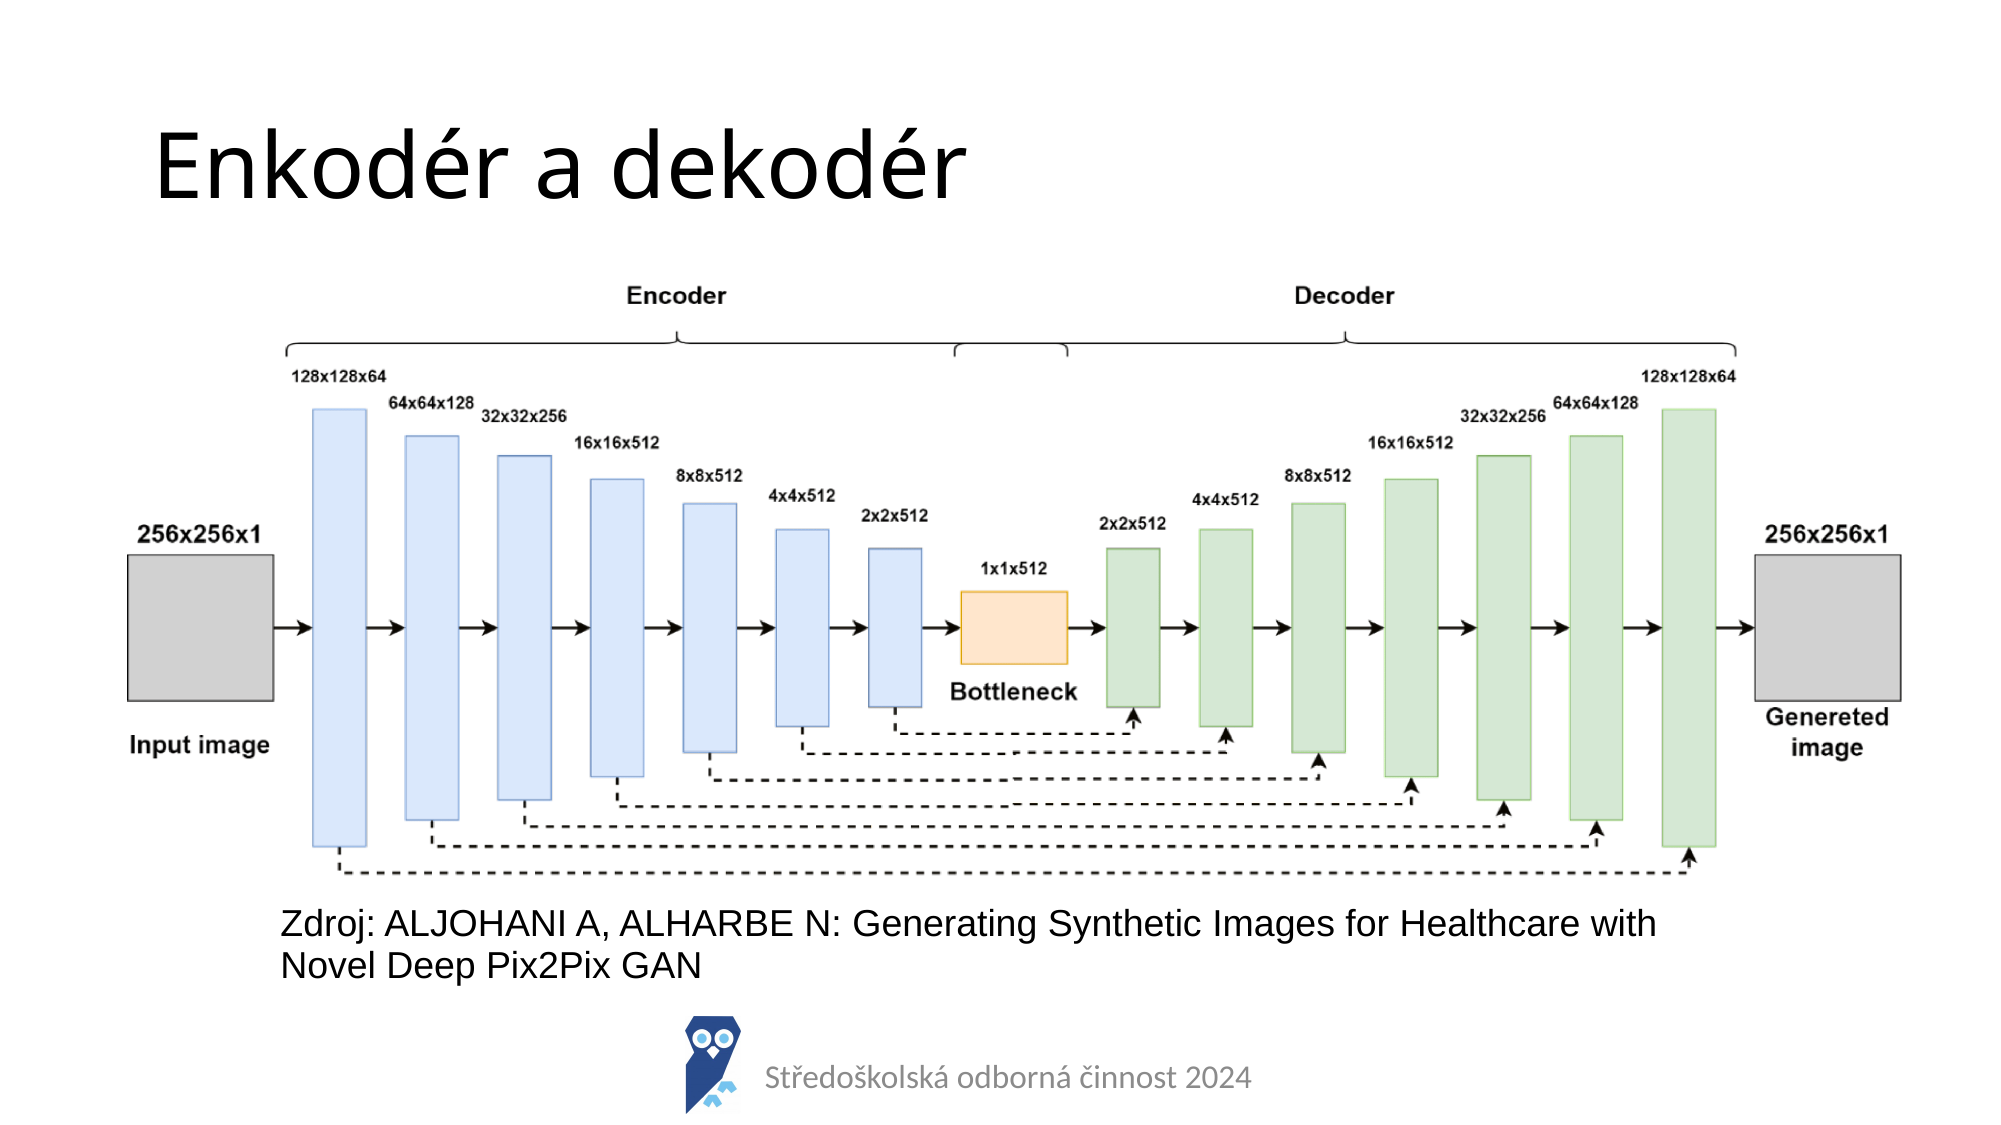

# Enkodér a dekodér
Zdroj: ALJOHANI A, ALHARBE N: Generating Synthetic Images for Healthcare with Novel Deep Pix2Pix GAN
Středoškolská odborná činnost 2024